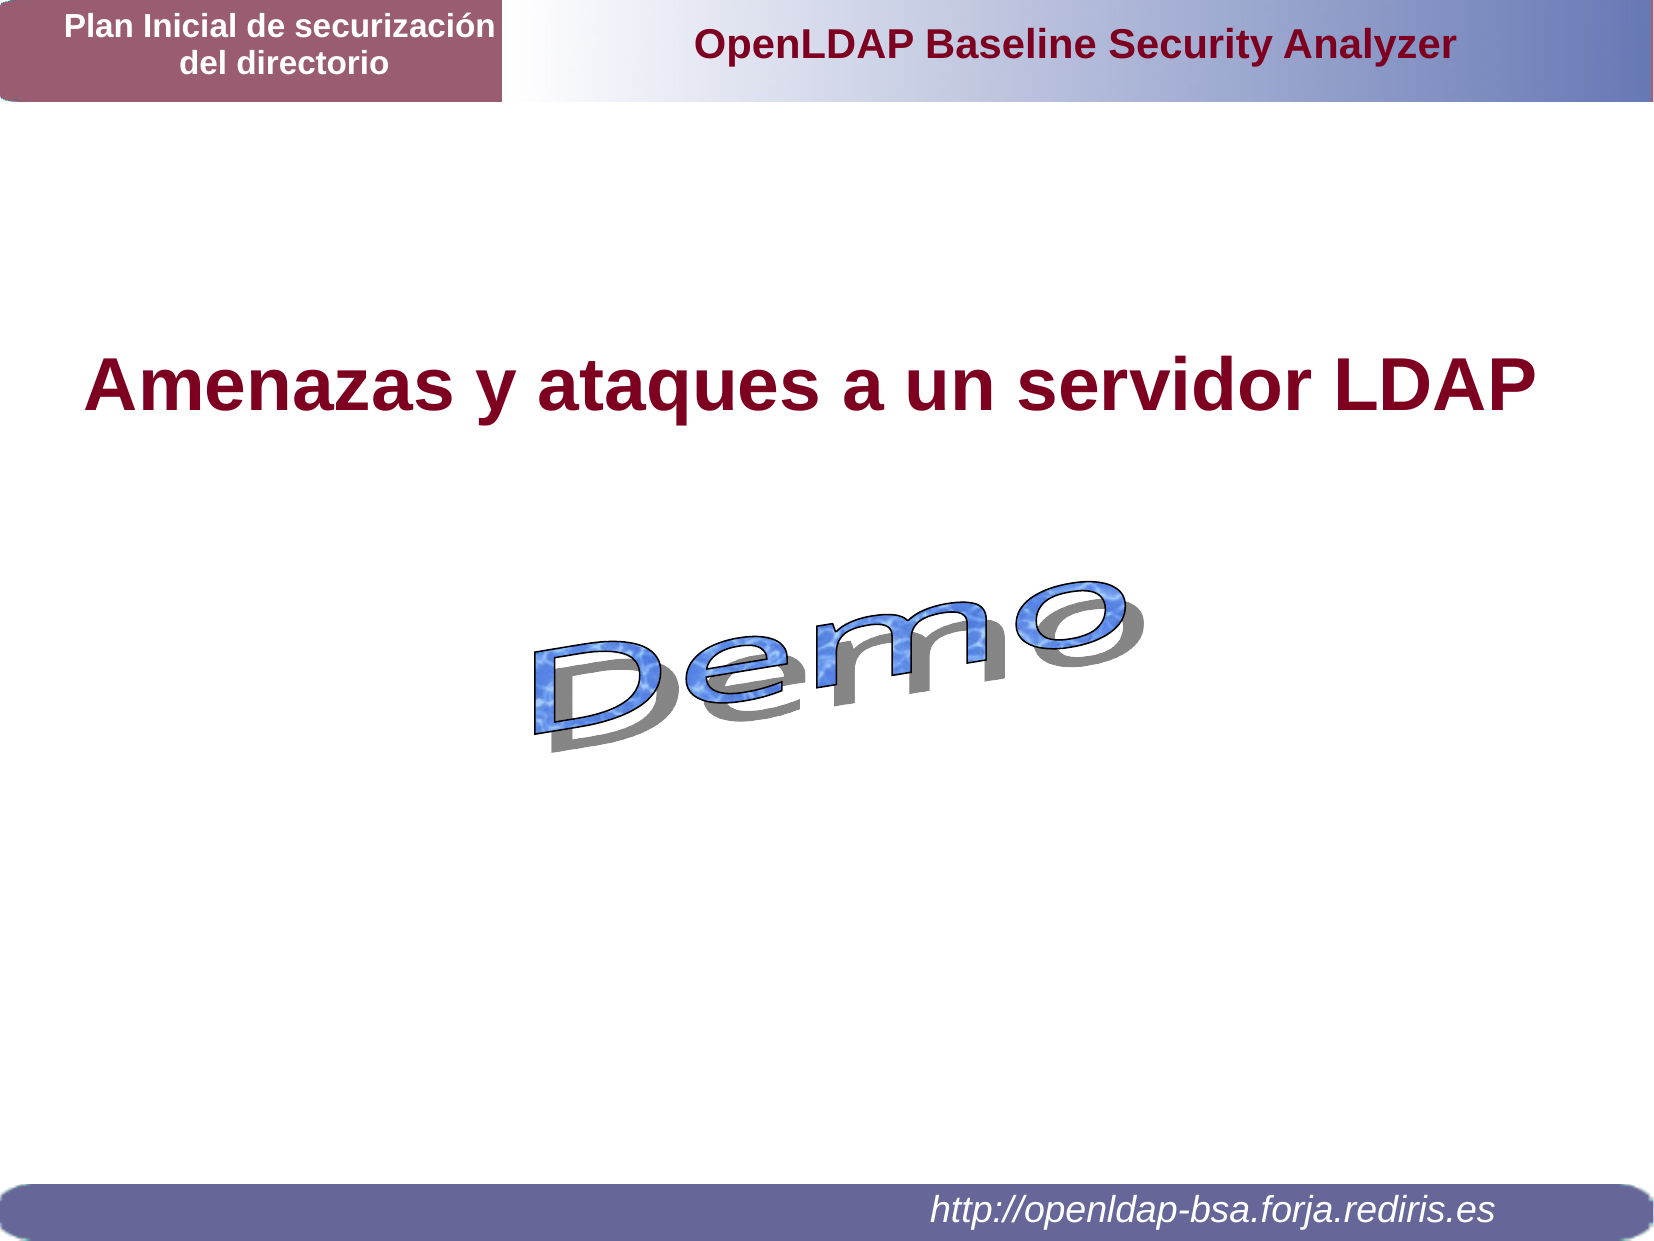

Plan Inicial de securización
 del directorio
OpenLDAP Baseline Security Analyzer
# Amenazas y ataques a un servidor LDAP
Demo
http://openldap-bsa.forja.rediris.es